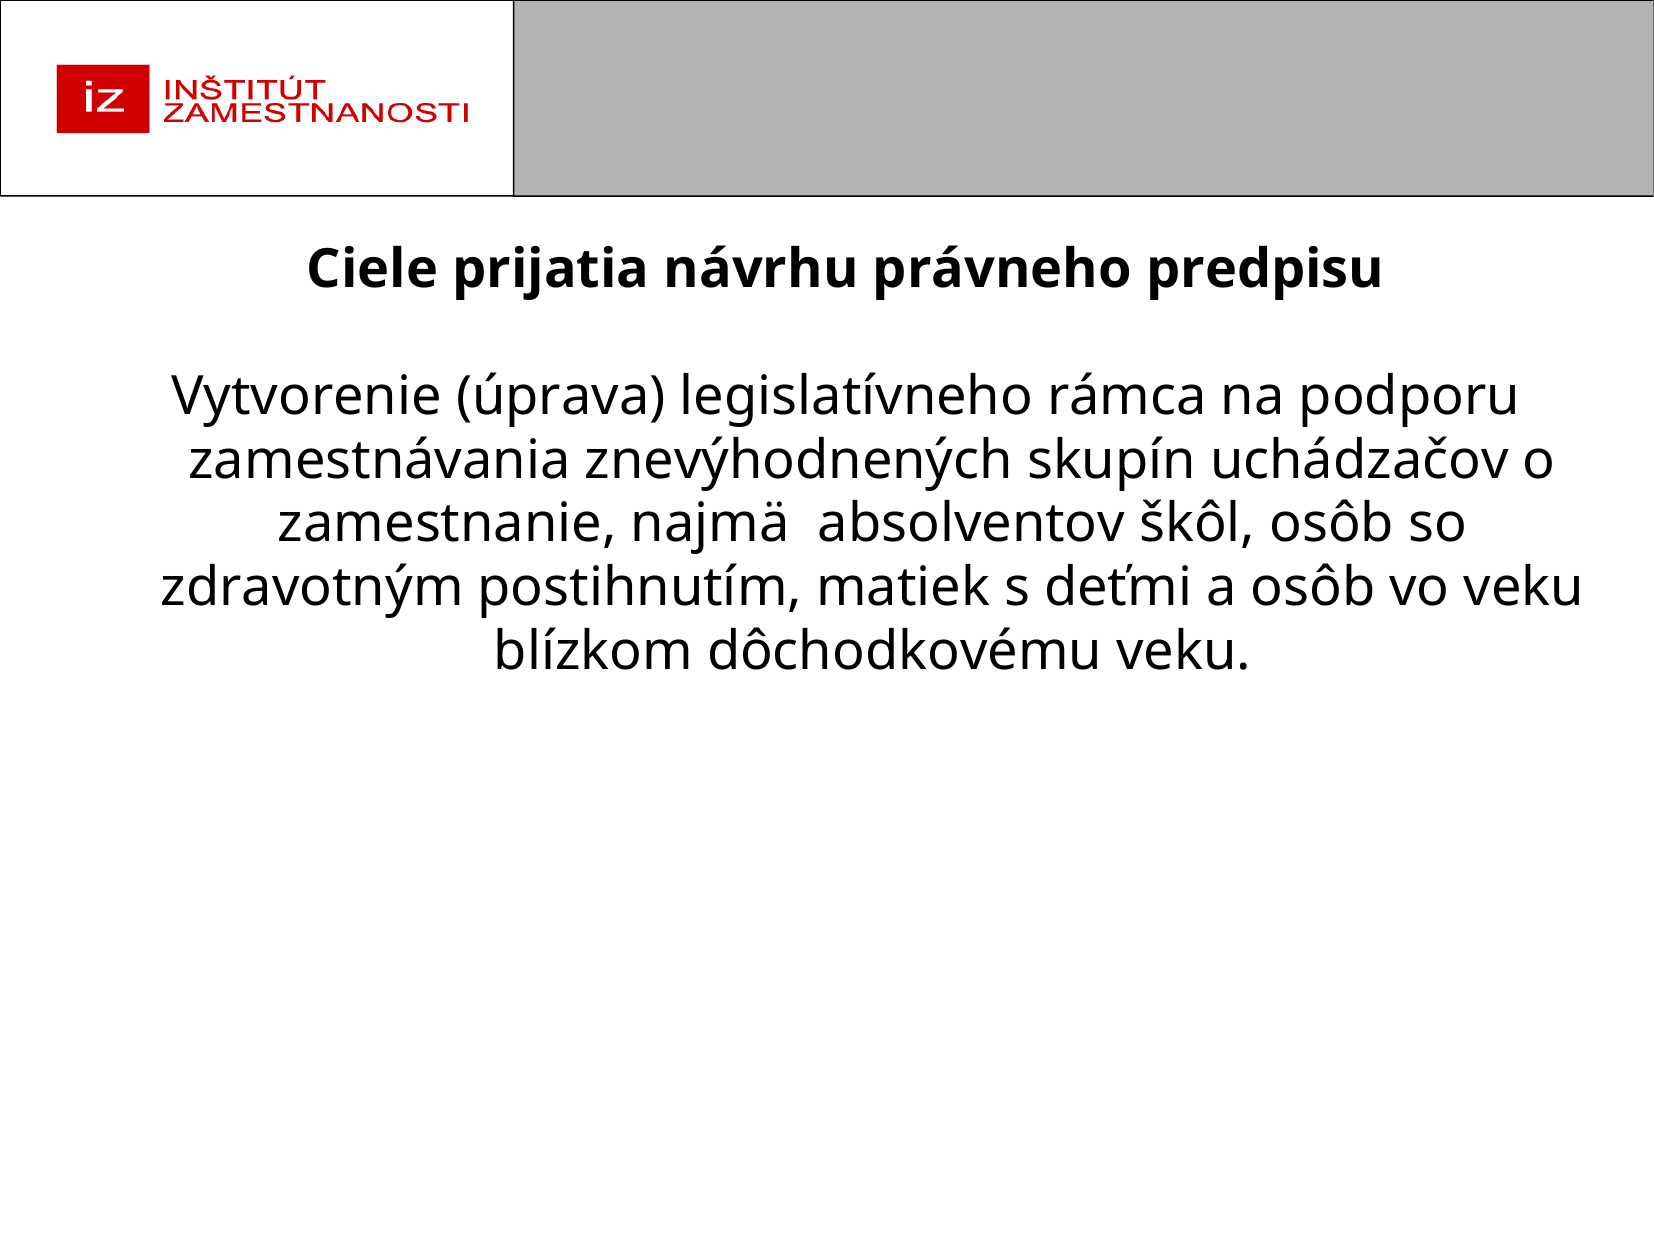

Ciele prijatia návrhu právneho predpisu
Vytvorenie (úprava) legislatívneho rámca na podporu zamestnávania znevýhodnených skupín uchádzačov o zamestnanie, najmä absolventov škôl, osôb so zdravotným postihnutím, matiek s deťmi a osôb vo veku blízkom dôchodkovému veku.
#